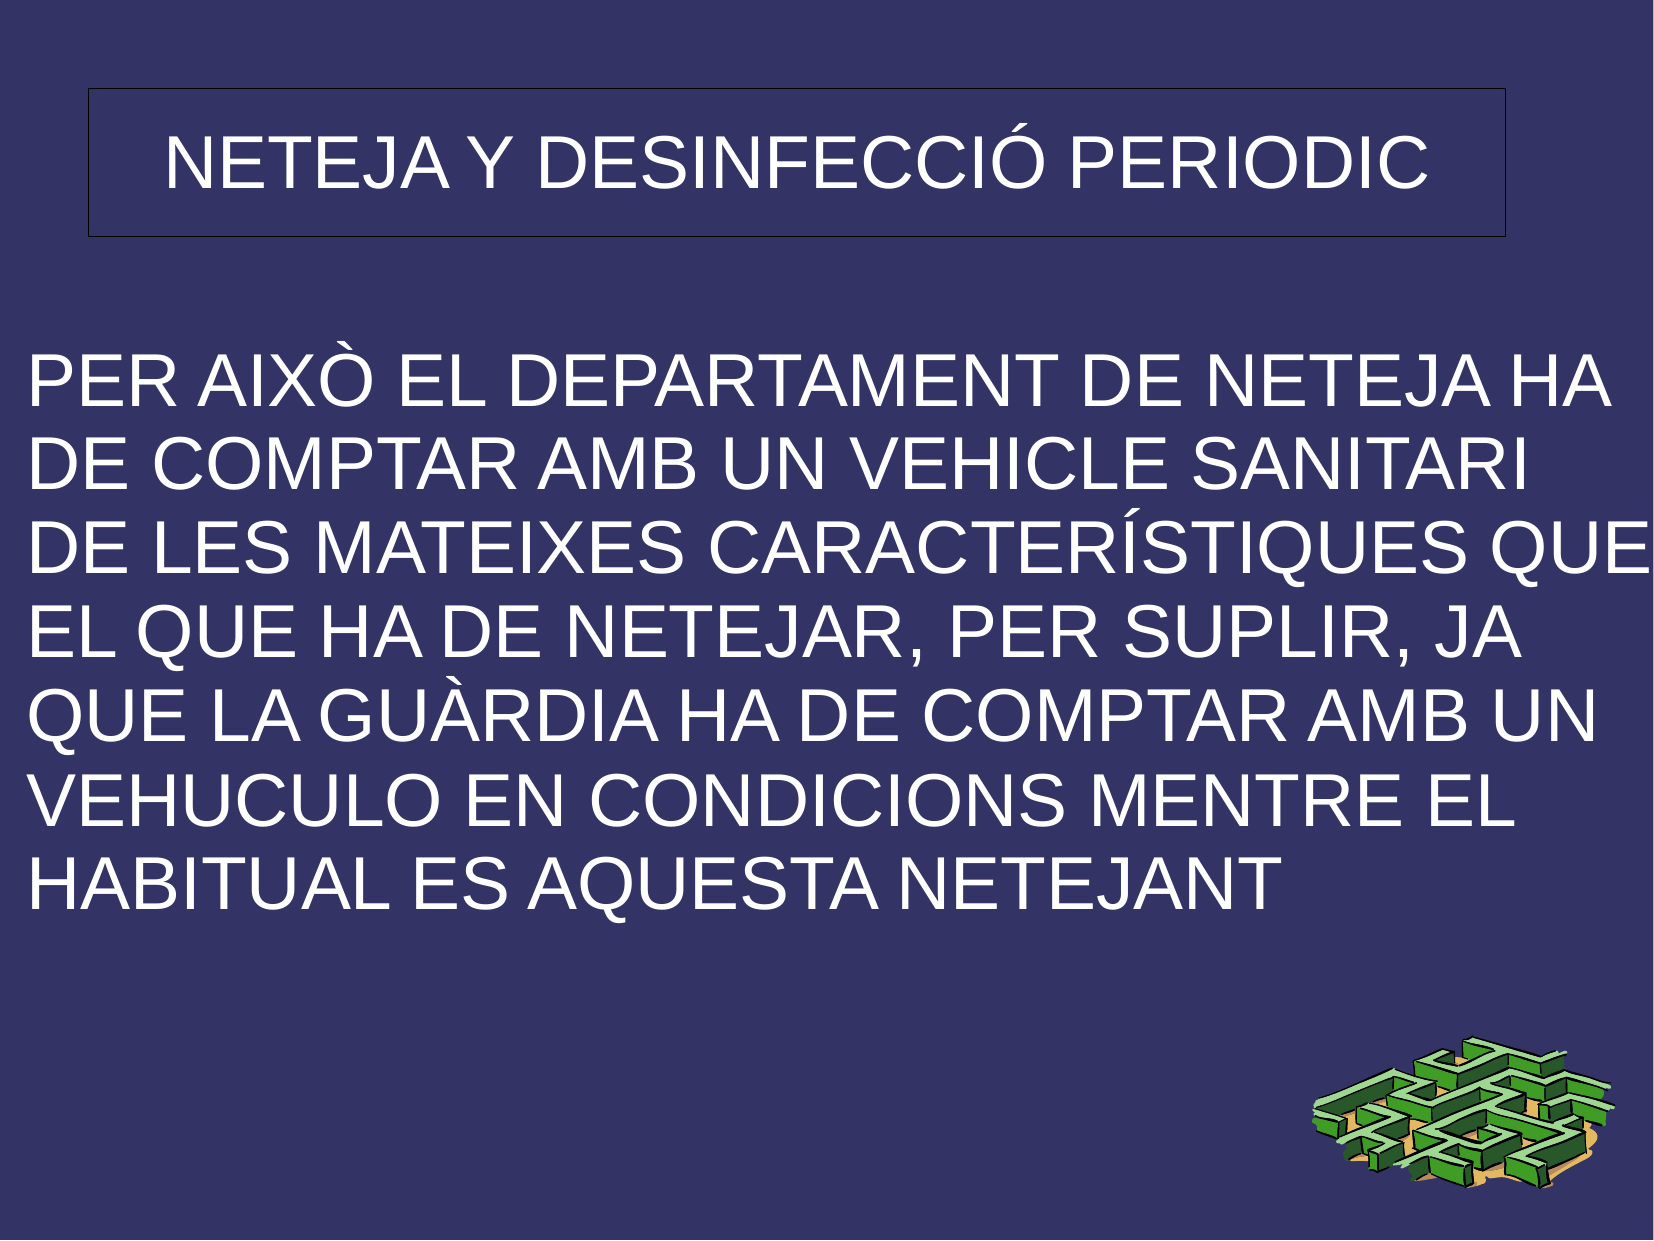

NETEJA Y DESINFECCIÓ PERIODIC
PER AIXÒ EL DEPARTAMENT DE NETEJA HA DE COMPTAR AMB UN VEHICLE SANITARI DE LES MATEIXES CARACTERÍSTIQUES QUE EL QUE HA DE NETEJAR, PER SUPLIR, JA QUE LA GUÀRDIA HA DE COMPTAR AMB UN VEHUCULO EN CONDICIONS MENTRE EL HABITUAL ES AQUESTA NETEJANT